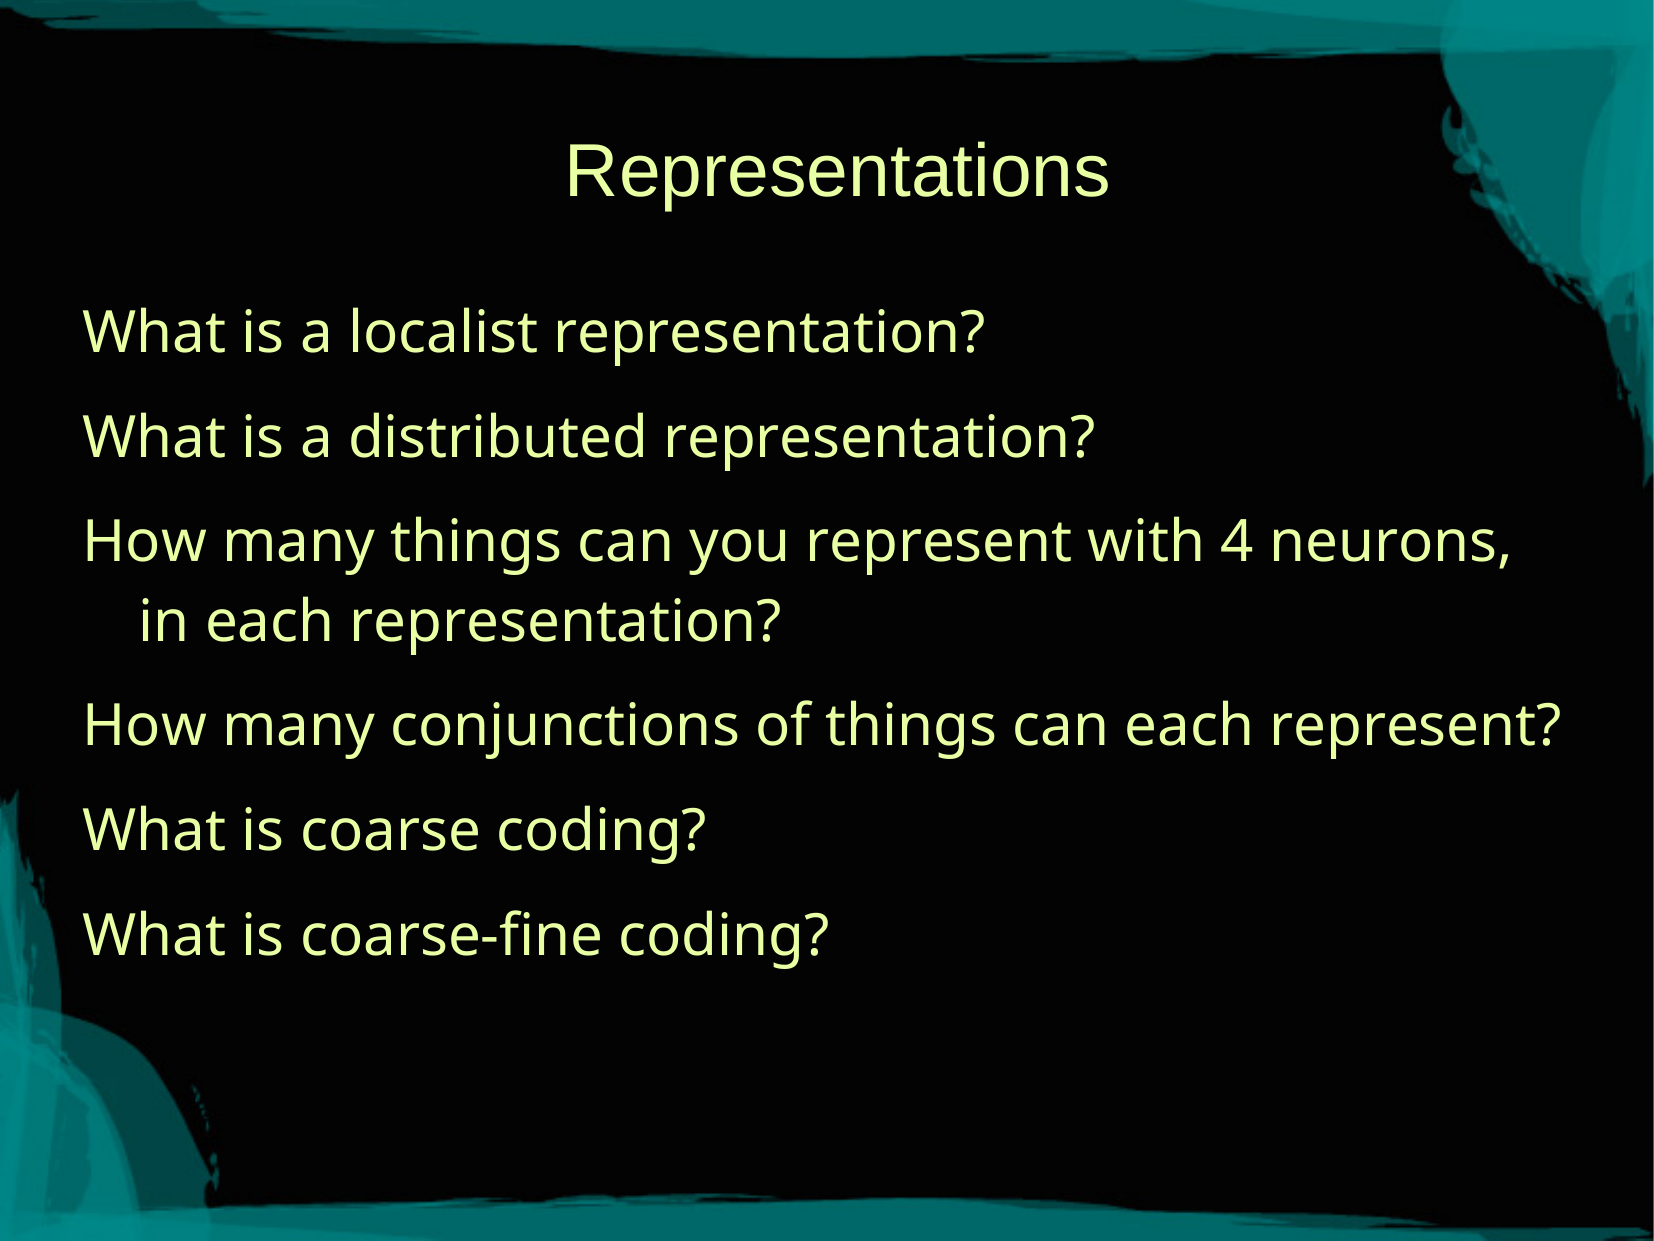

# Representations
What is a localist representation?
What is a distributed representation?
How many things can you represent with 4 neurons, in each representation?
How many conjunctions of things can each represent?
What is coarse coding?
What is coarse-fine coding?